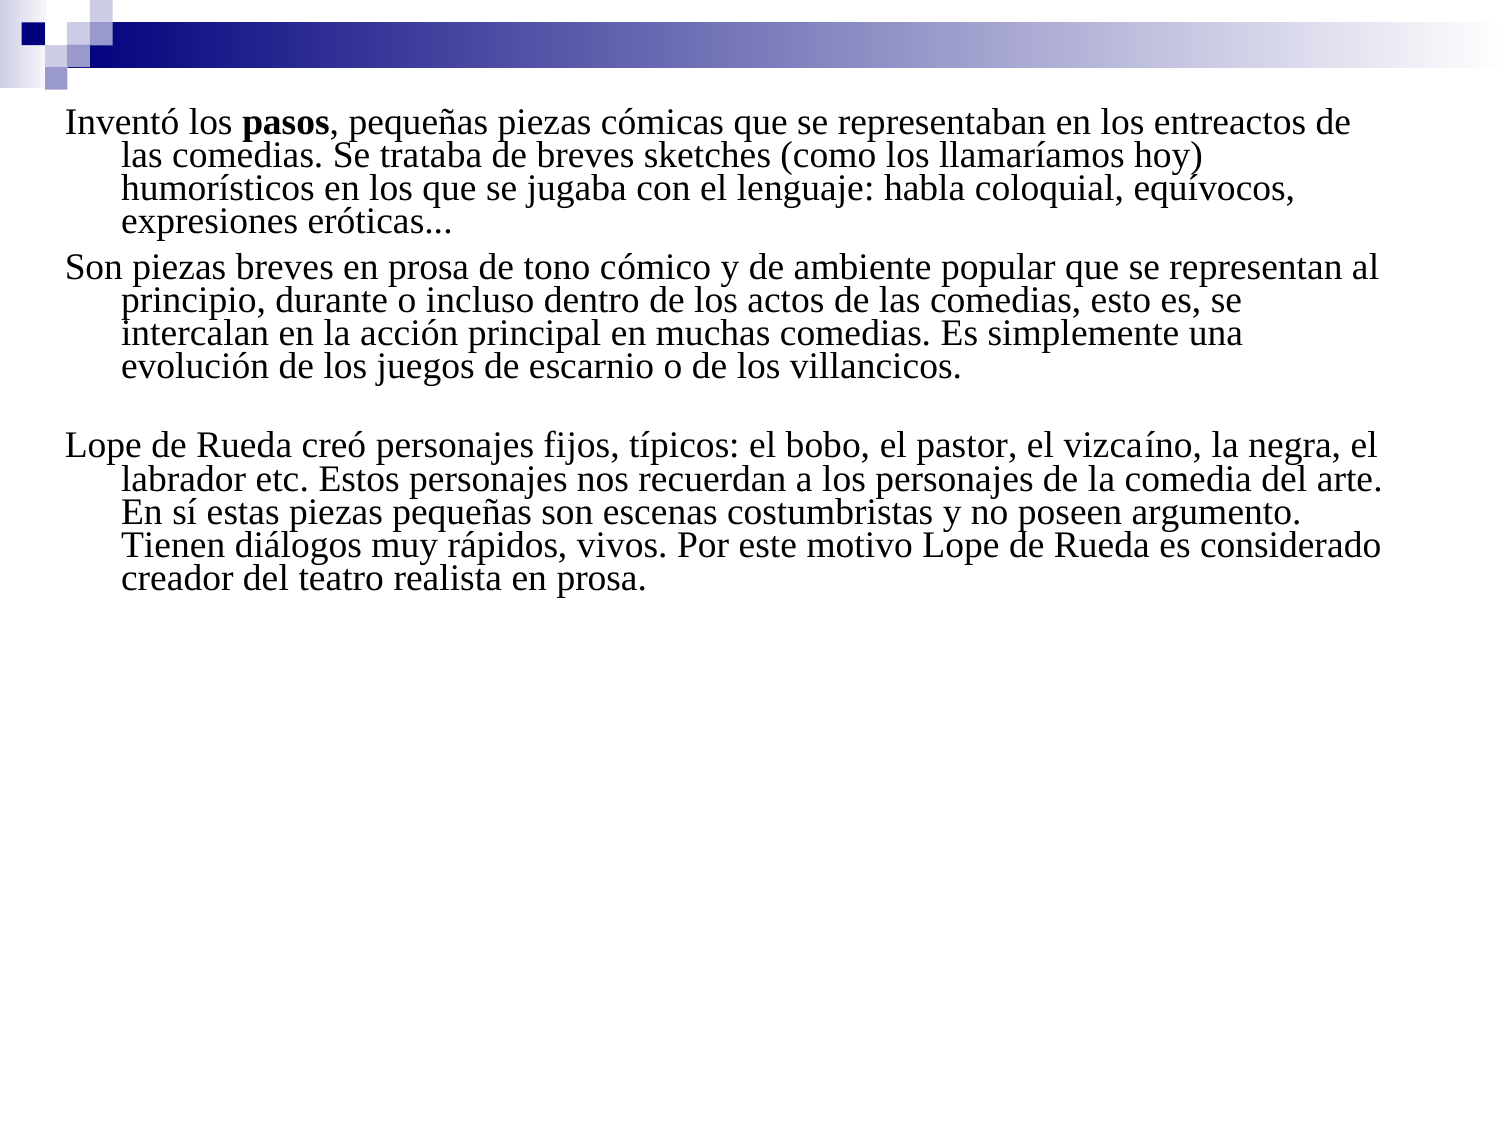

# Inventó los pasos, pequeñas piezas cómicas que se representaban en los entreactos de las comedias. Se trataba de breves sketches (como los llamaríamos hoy) humorísticos en los que se jugaba con el lenguaje: habla coloquial, equívocos, expresiones eróticas...
Son piezas breves en prosa de tono cómico y de ambiente popular que se representan al principio, durante o incluso dentro de los actos de las comedias, esto es, se intercalan en la acción principal en muchas comedias. Es simplemente una evolución de los juegos de escarnio o de los villancicos.
Lope de Rueda creó personajes fijos, típicos: el bobo, el pastor, el vizcaíno, la negra, el labrador etc. Estos personajes nos recuerdan a los personajes de la comedia del arte. En sí estas piezas pequeñas son escenas costumbristas y no poseen argumento. Tienen diálogos muy rápidos, vivos. Por este motivo Lope de Rueda es considerado creador del teatro realista en prosa.